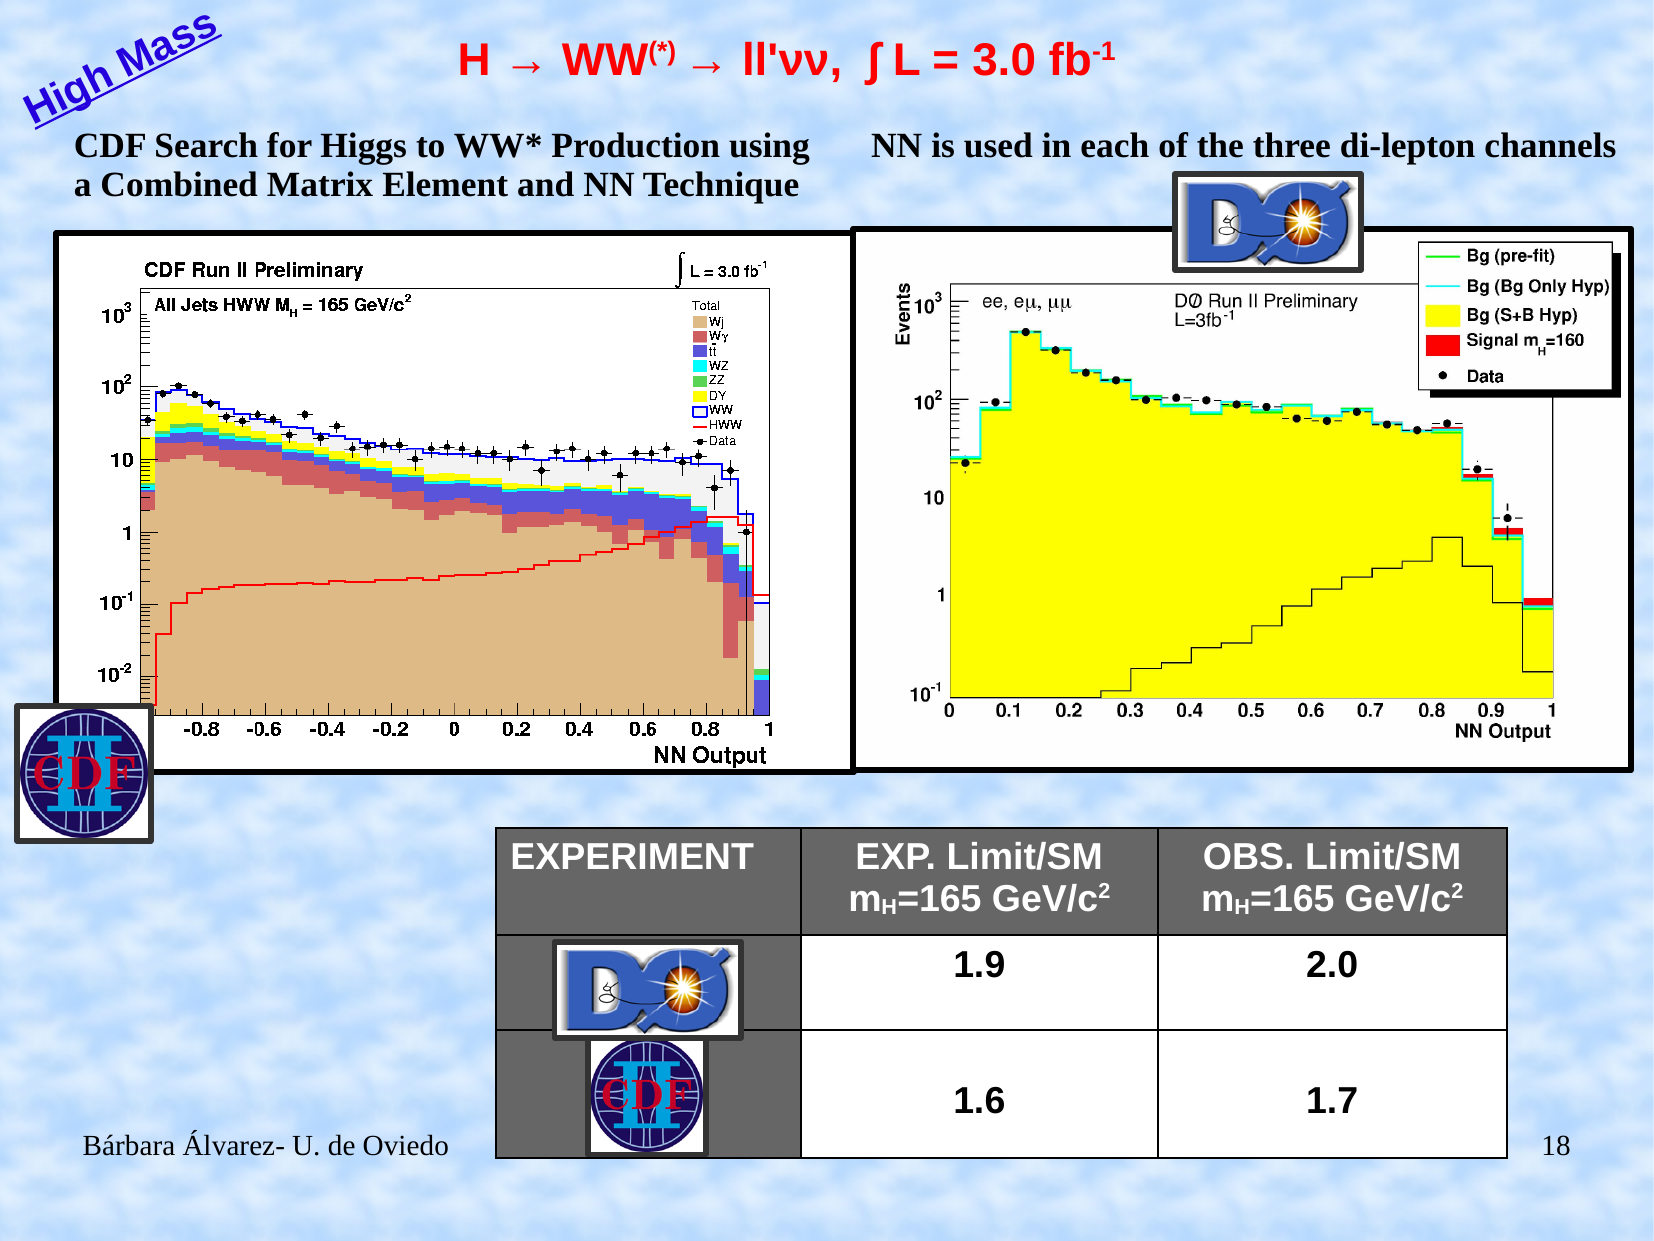

H → WW(*) → ll'νν, ∫ L = 3.0 fb-1
High Mass
CDF Search for Higgs to WW* Production using
a Combined Matrix Element and NN Technique
NN is used in each of the three di-lepton channels
| EXPERIMENT | EXP. Limit/SM mH=165 GeV/c2 | OBS. Limit/SM mH=165 GeV/c2 |
| --- | --- | --- |
| | 1.9 | 2.0 |
| | 1.6 | 1.7 |
Bárbara Álvarez- U. de Oviedo
18